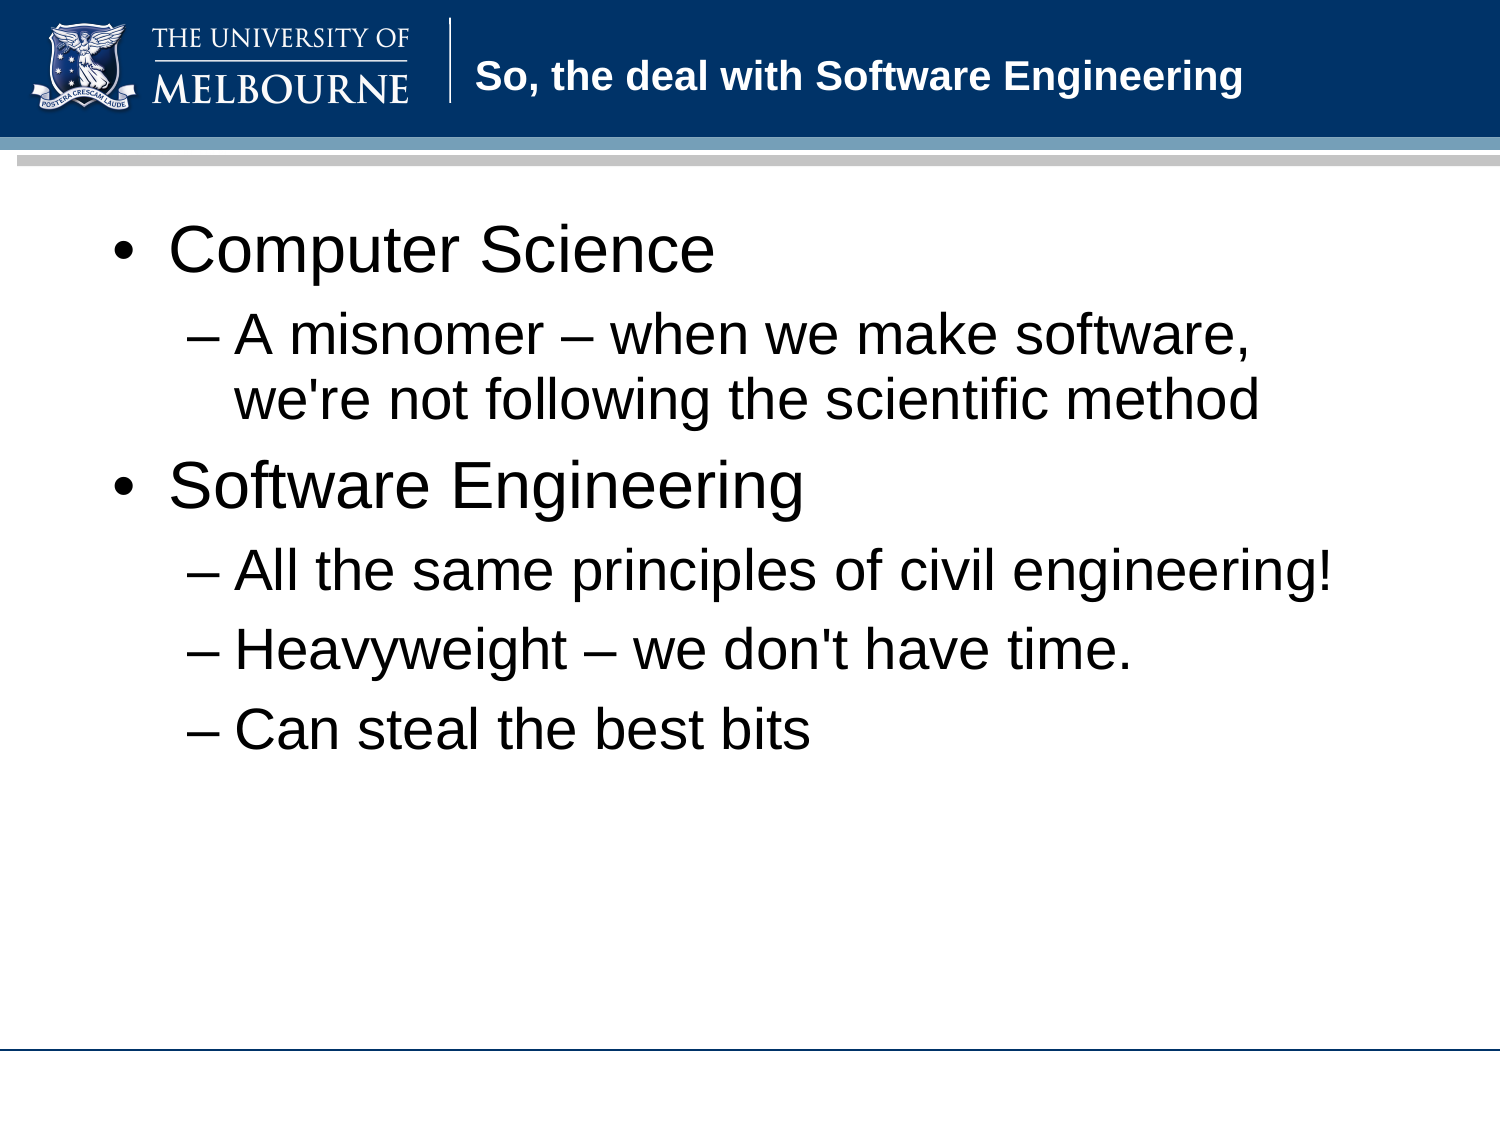

# So, the deal with Software Engineering
Computer Science
A misnomer – when we make software, we're not following the scientific method
Software Engineering
All the same principles of civil engineering!
Heavyweight – we don't have time.
Can steal the best bits